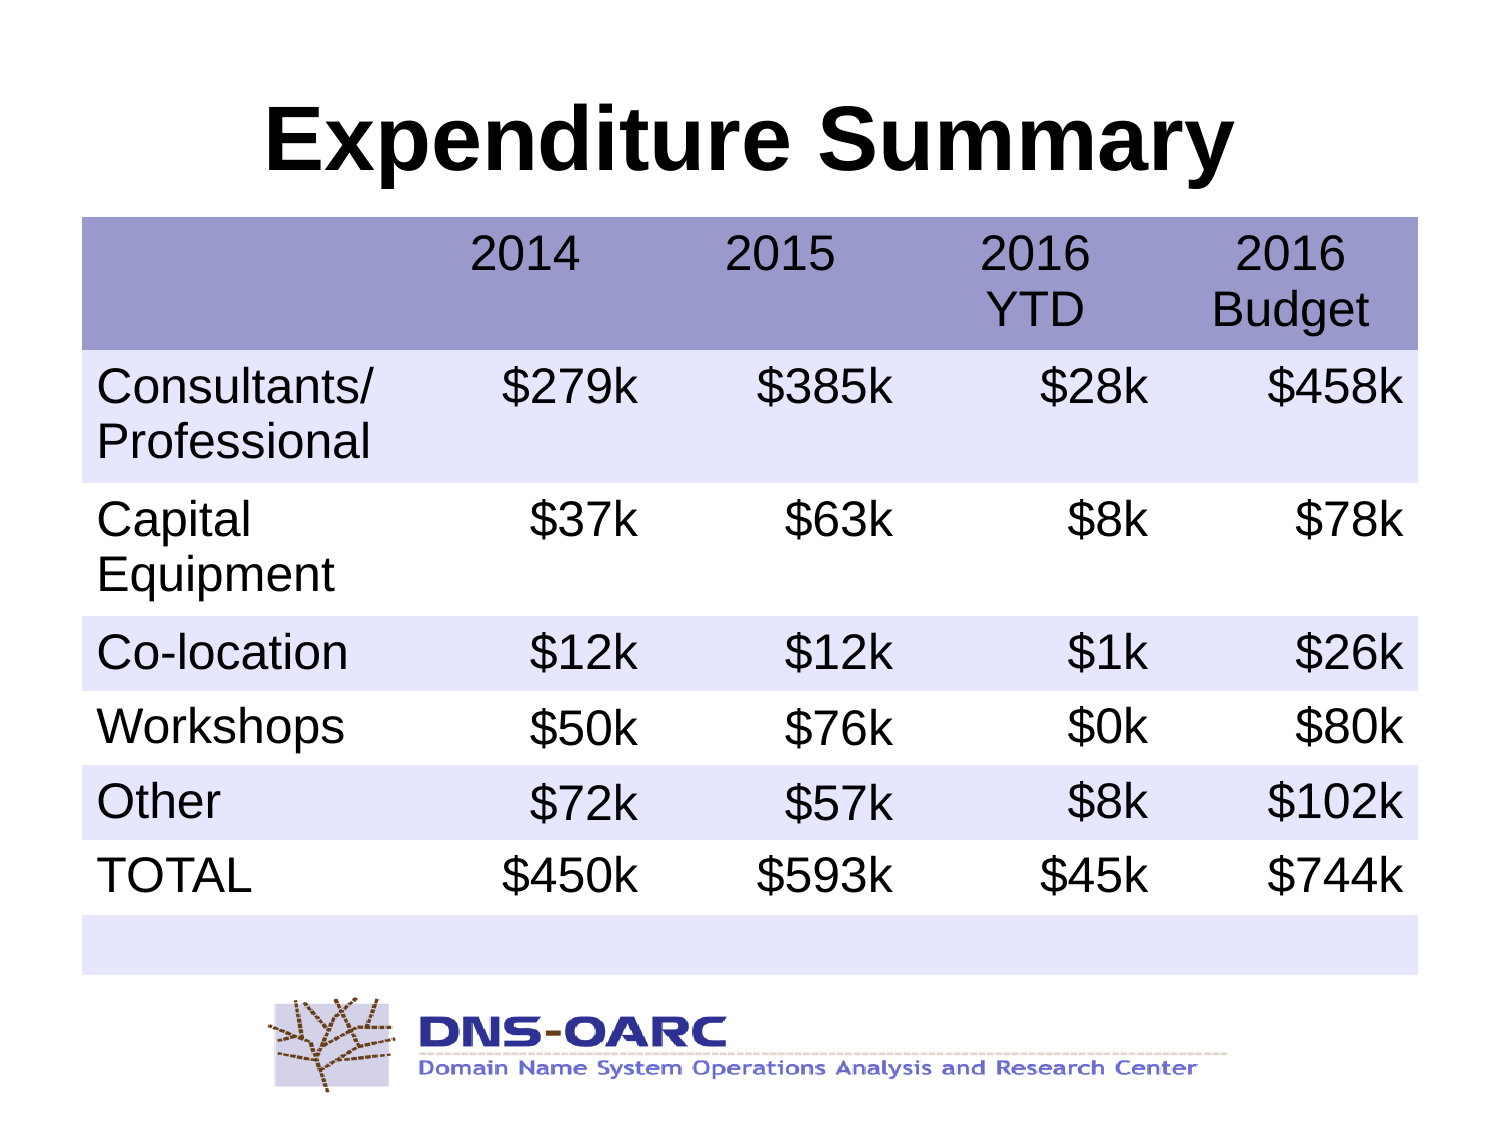

# Expenditure Summary
| | 2014 | 2015 | 2016 YTD | 2016 Budget |
| --- | --- | --- | --- | --- |
| Consultants/ Professional | $279k | $385k | $28k | $458k |
| Capital Equipment | $37k | $63k | $8k | $78k |
| Co-location | $12k | $12k | $1k | $26k |
| Workshops | $50k | $76k | $0k | $80k |
| Other | $72k | $57k | $8k | $102k |
| TOTAL | $450k | $593k | $45k | $744k |
| | | | | |